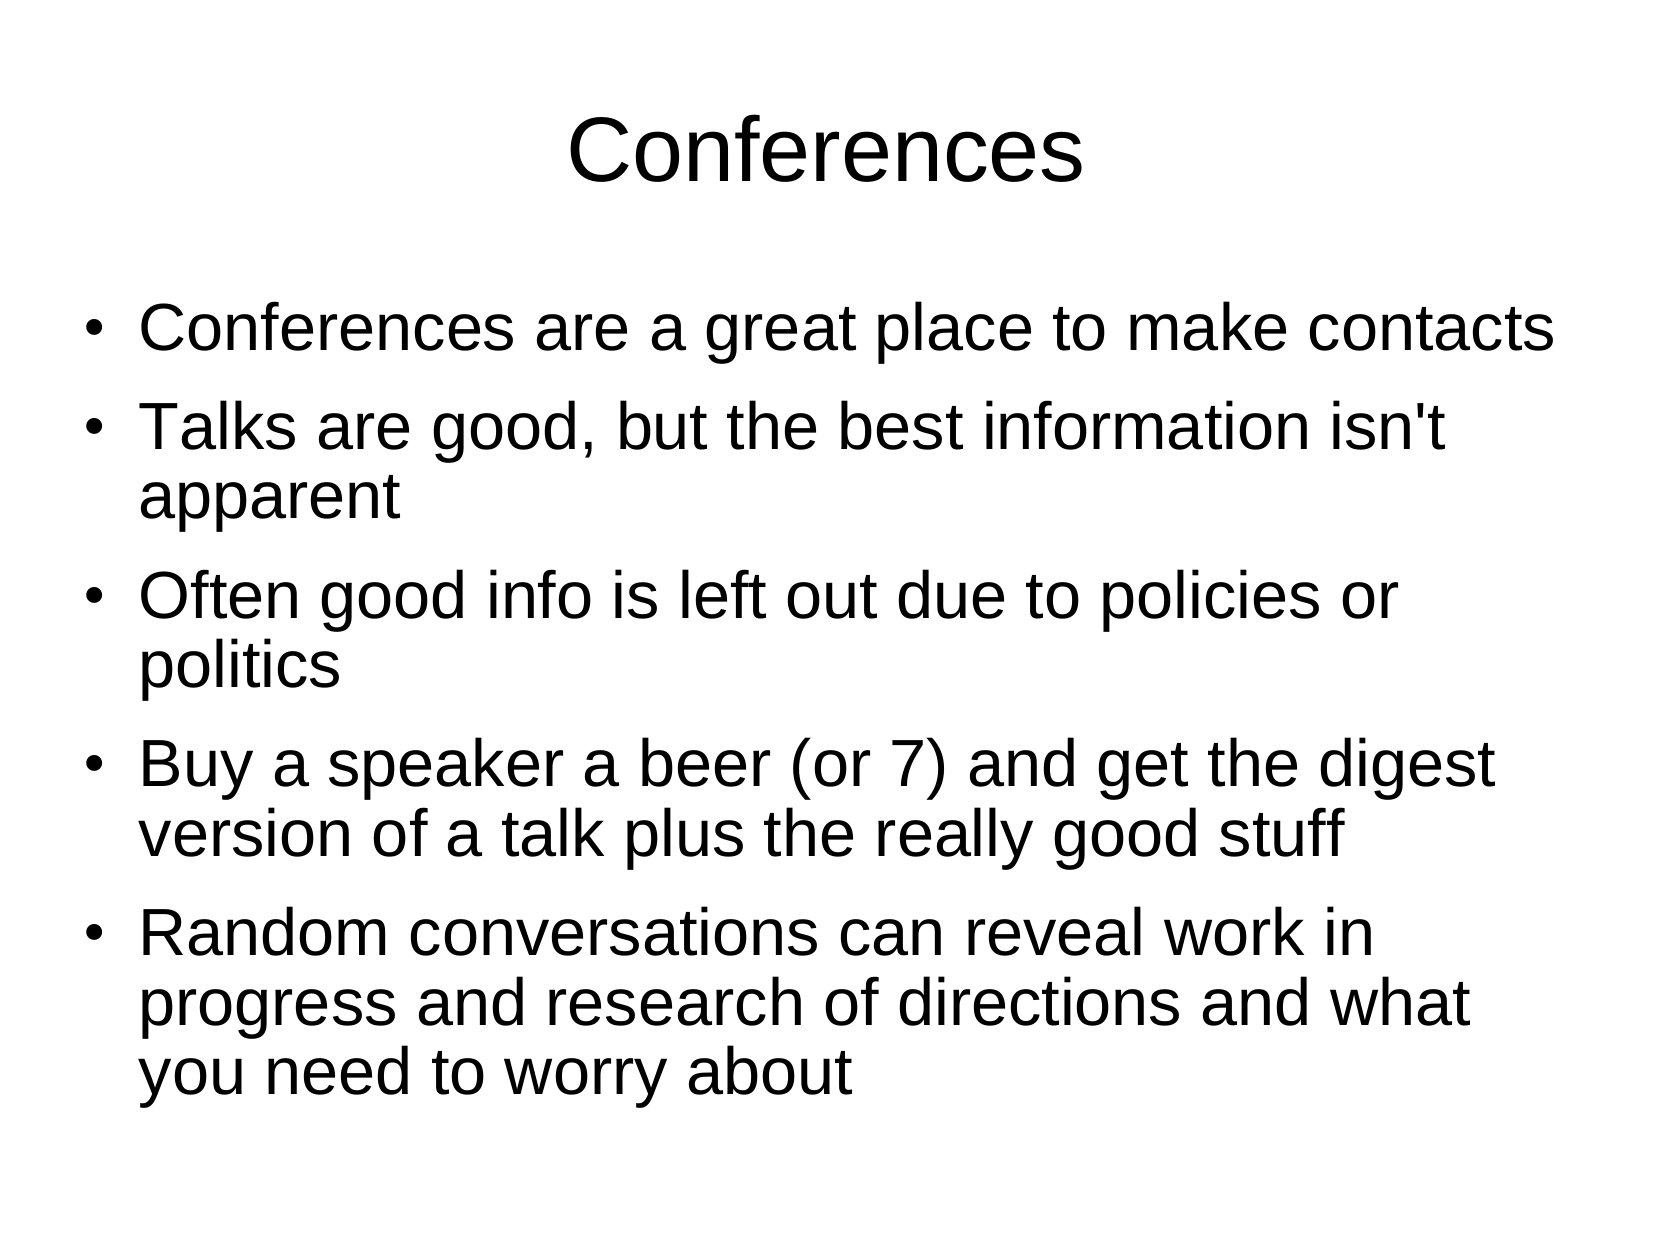

# Conferences
Conferences are a great place to make contacts
Talks are good, but the best information isn't apparent
Often good info is left out due to policies or politics
Buy a speaker a beer (or 7) and get the digest version of a talk plus the really good stuff
Random conversations can reveal work in progress and research of directions and what you need to worry about